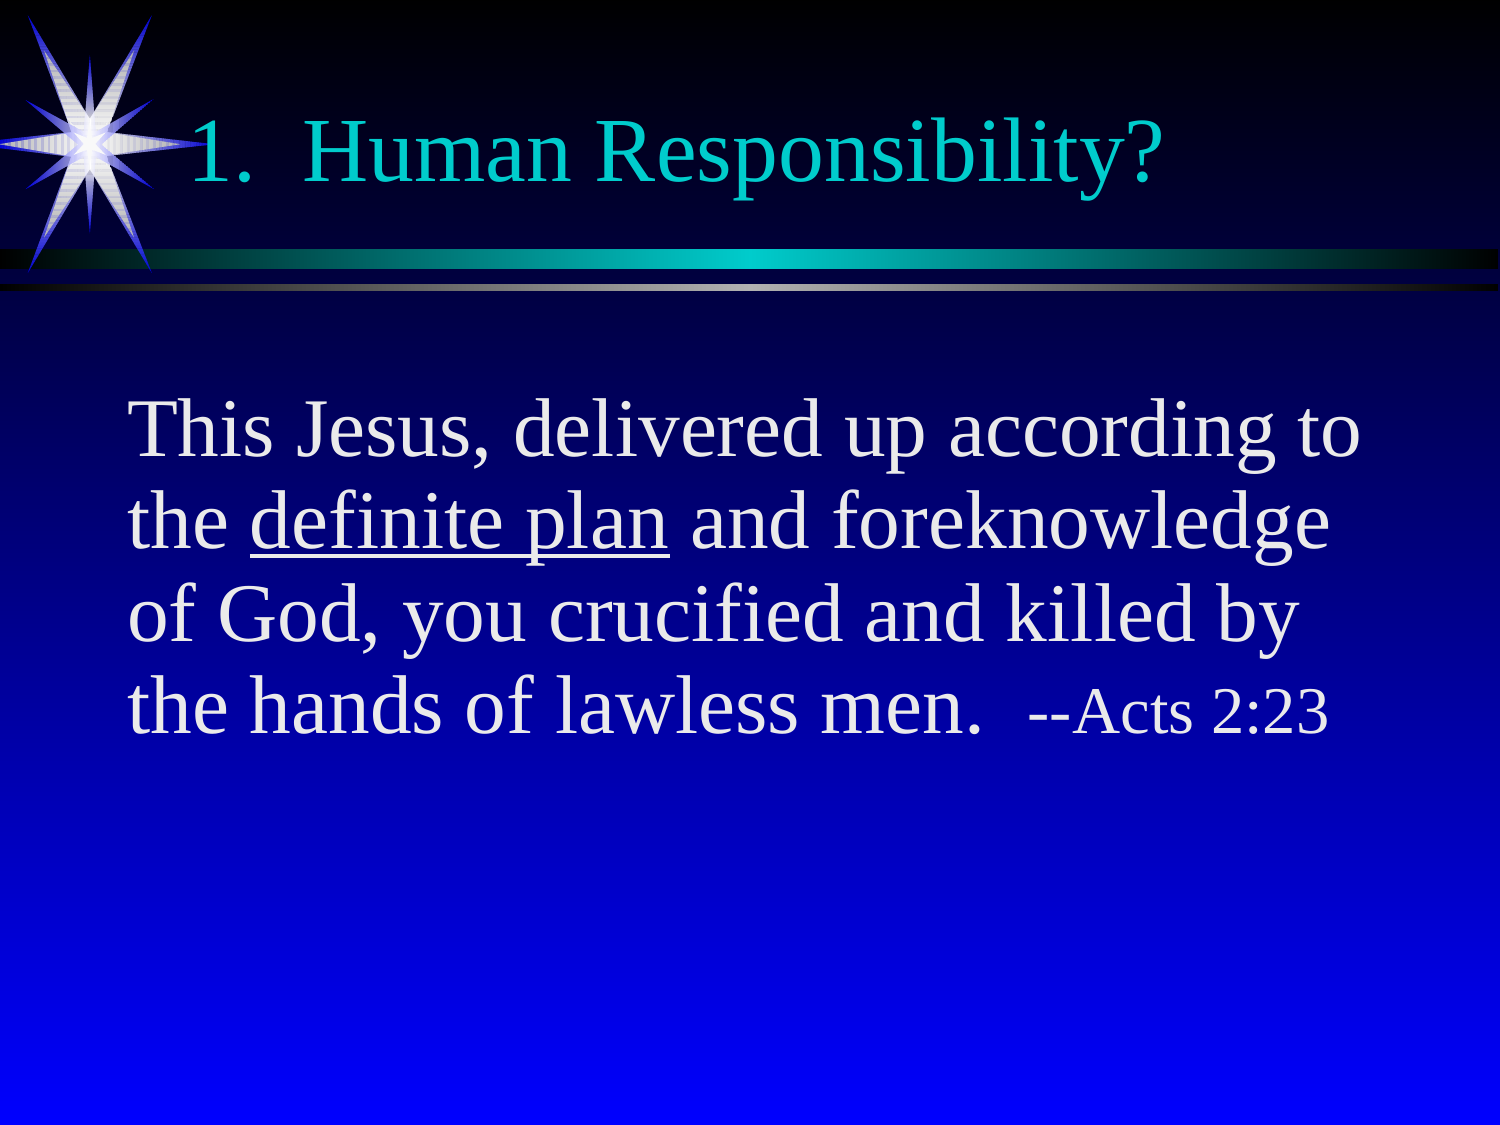

# 1. Human Responsibility?
This Jesus, delivered up according to the definite plan and foreknowledge of God, you crucified and killed by the hands of lawless men. --Acts 2:23